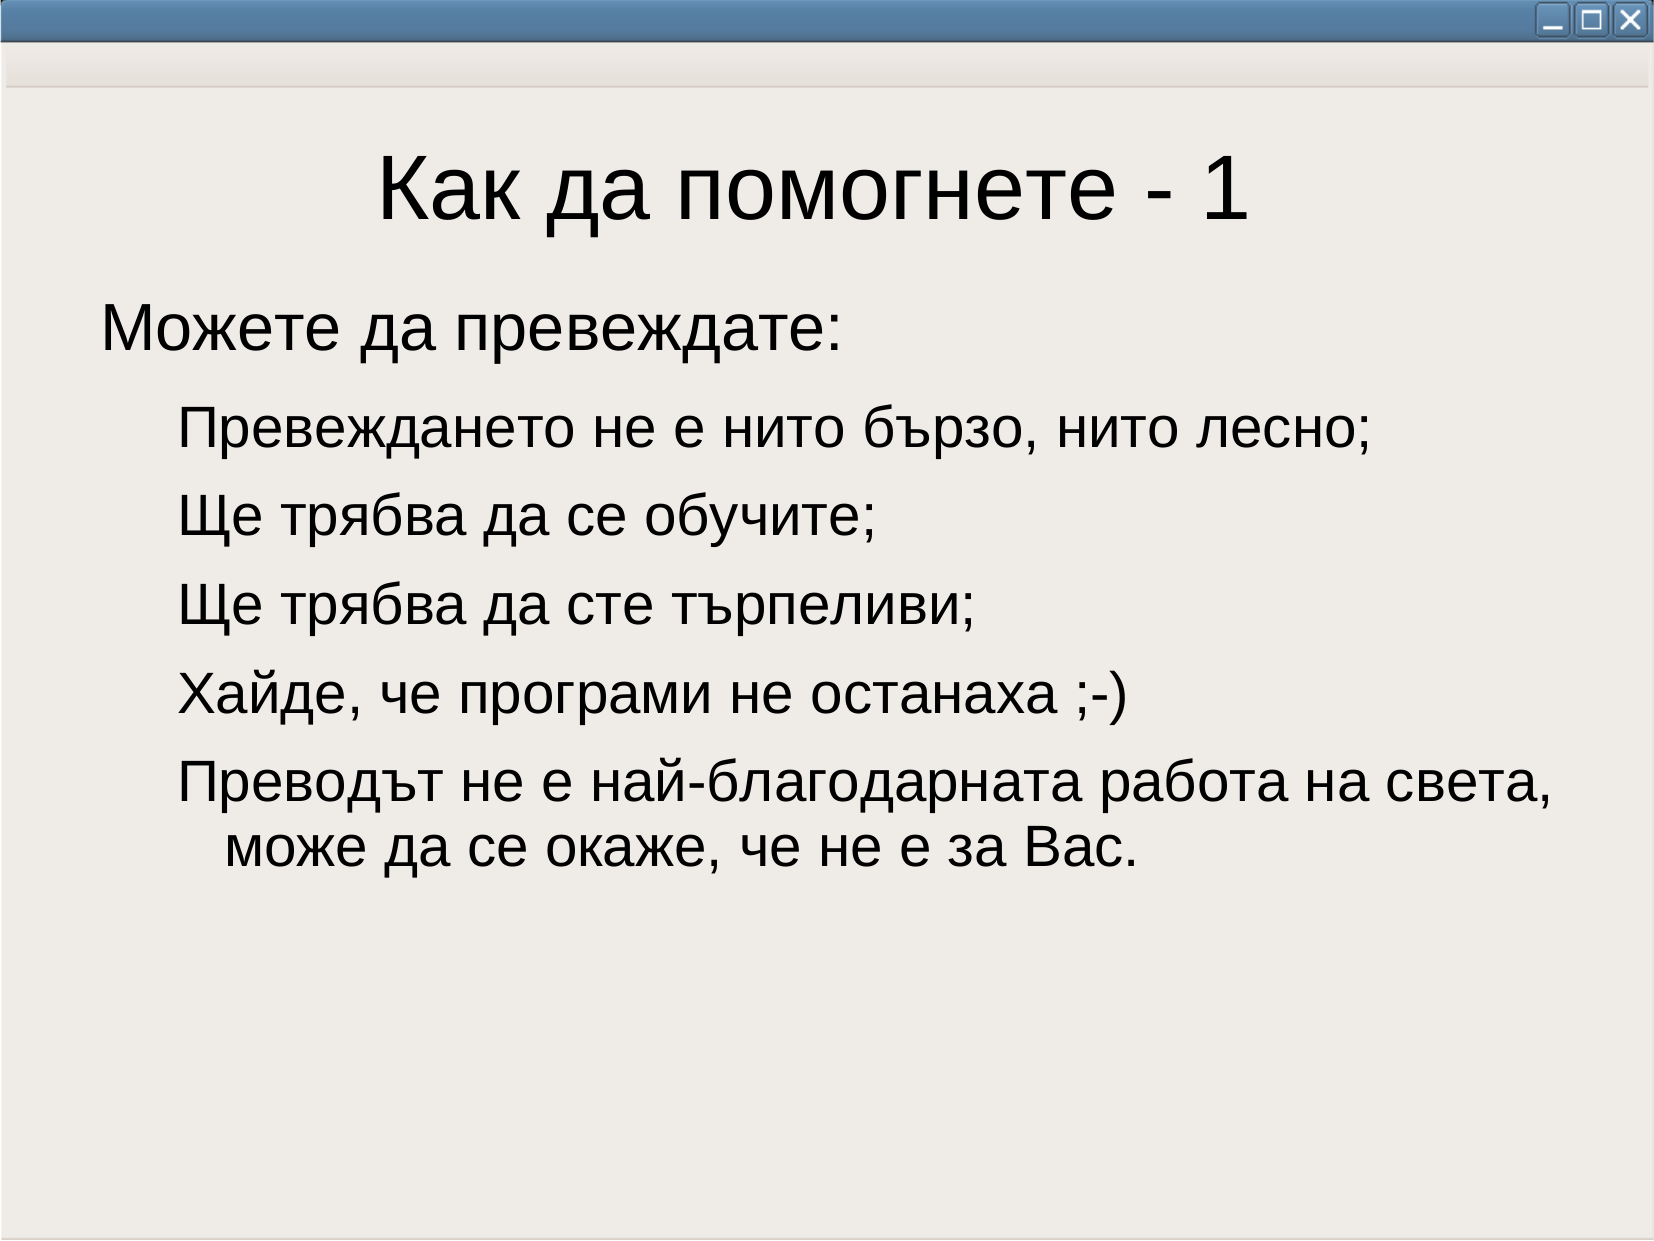

# Как да помогнете - 1
Можете да превеждате:
Превеждането не е нито бързо, нито лесно;
Ще трябва да се обучите;
Ще трябва да сте търпеливи;
Хайде, че програми не останаха ;-)
Преводът не е най-благодарната работа на света, може да се окаже, че не е за Вас.